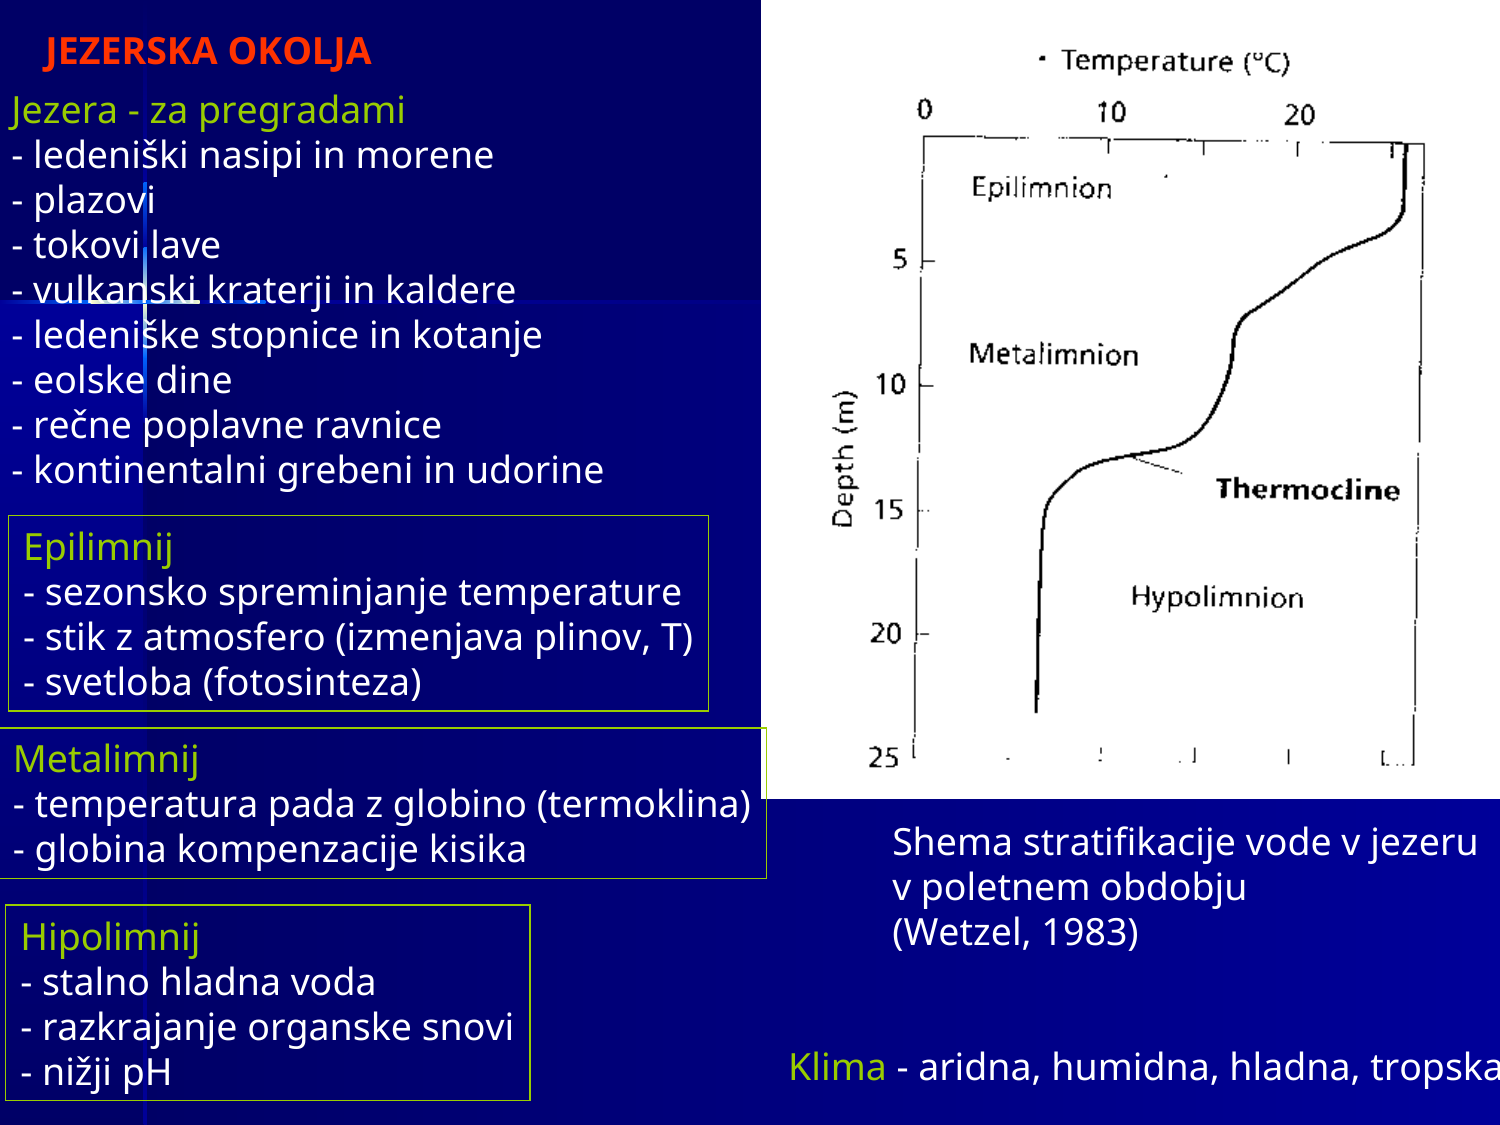

JEZERSKA OKOLJA
Jezera - za pregradami
- ledeniški nasipi in morene
- plazovi
- tokovi lave
- vulkanski kraterji in kaldere
- ledeniške stopnice in kotanje
- eolske dine
- rečne poplavne ravnice
- kontinentalni grebeni in udorine
Epilimnij
- sezonsko spreminjanje temperature
- stik z atmosfero (izmenjava plinov, T)
- svetloba (fotosinteza)
Metalimnij
- temperatura pada z globino (termoklina)
- globina kompenzacije kisika
Shema stratifikacije vode v jezeru
v poletnem obdobju
(Wetzel, 1983)
Hipolimnij
- stalno hladna voda
- razkrajanje organske snovi
- nižji pH
Klima - aridna, humidna, hladna, tropska